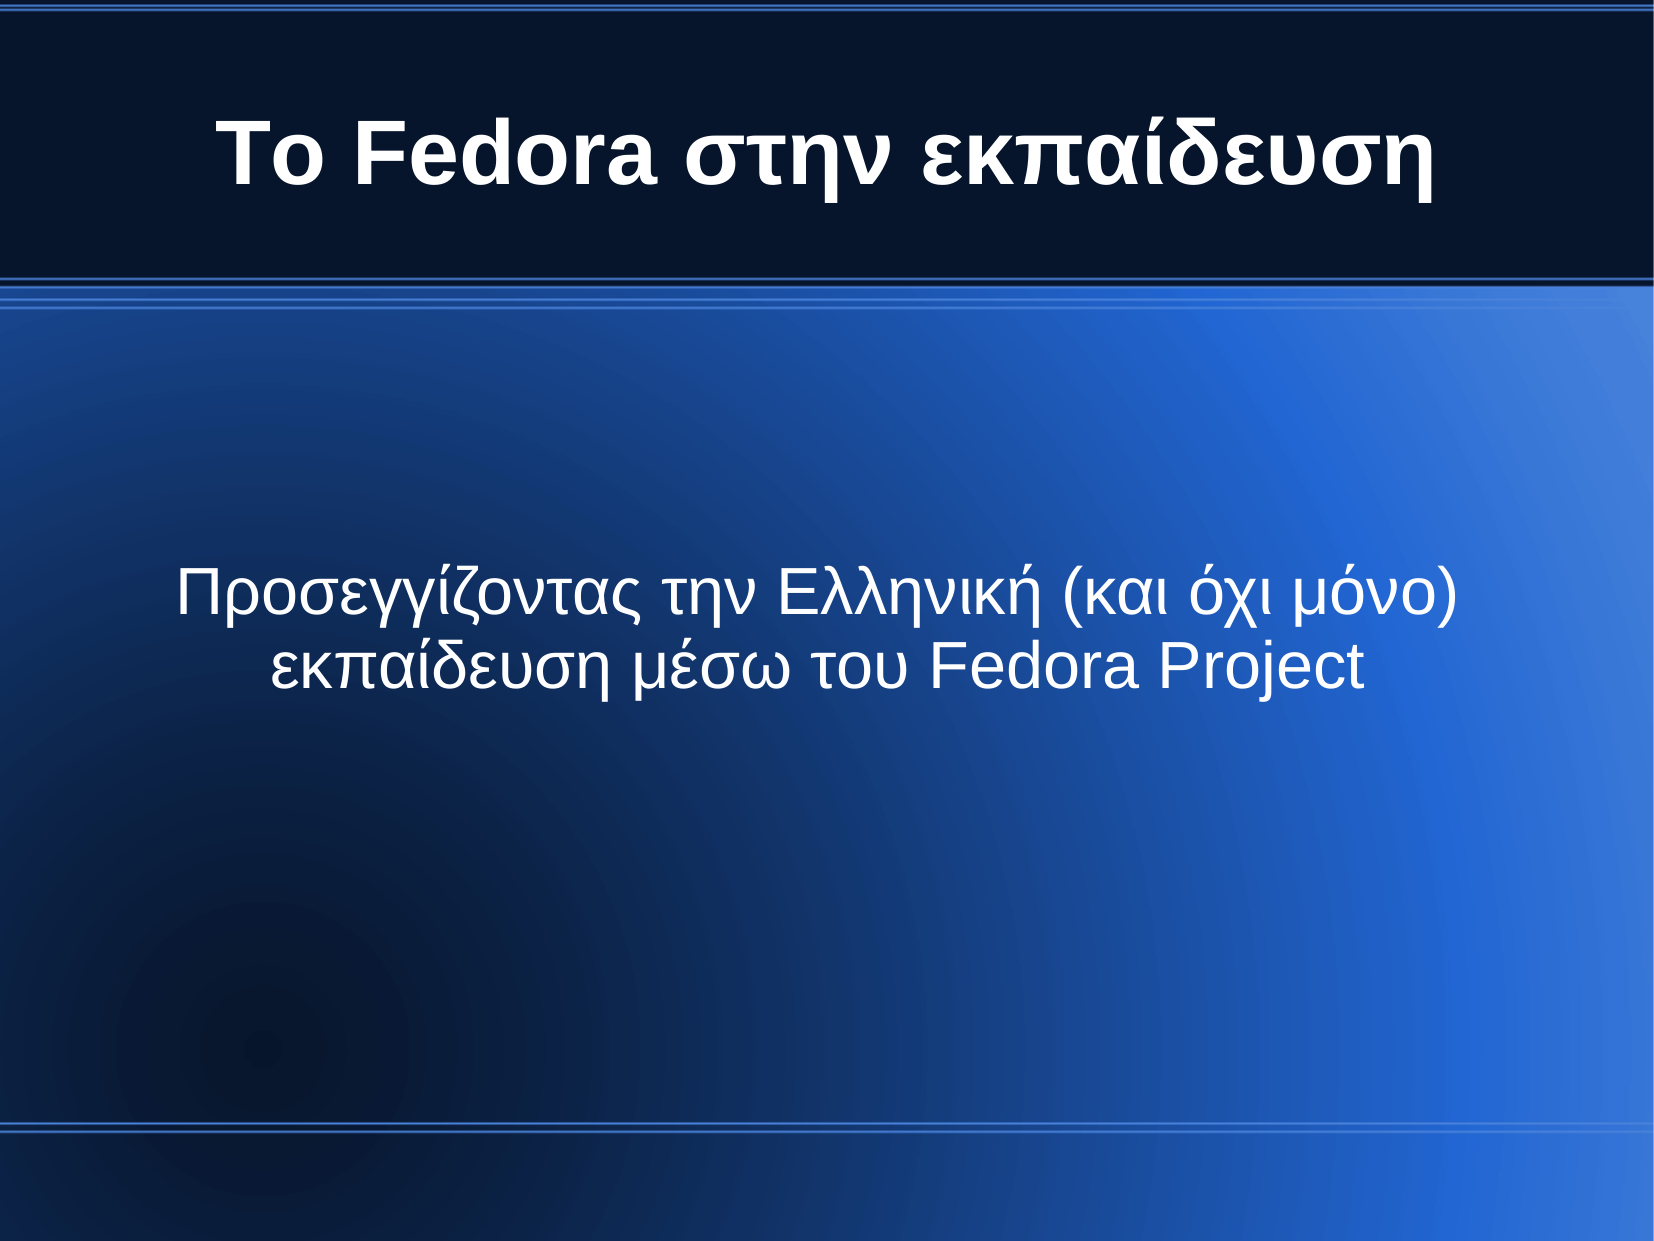

# Το Fedora στην εκπαίδευση
Προσεγγίζοντας την Ελληνική (και όχι μόνο) εκπαίδευση μέσω του Fedora Project